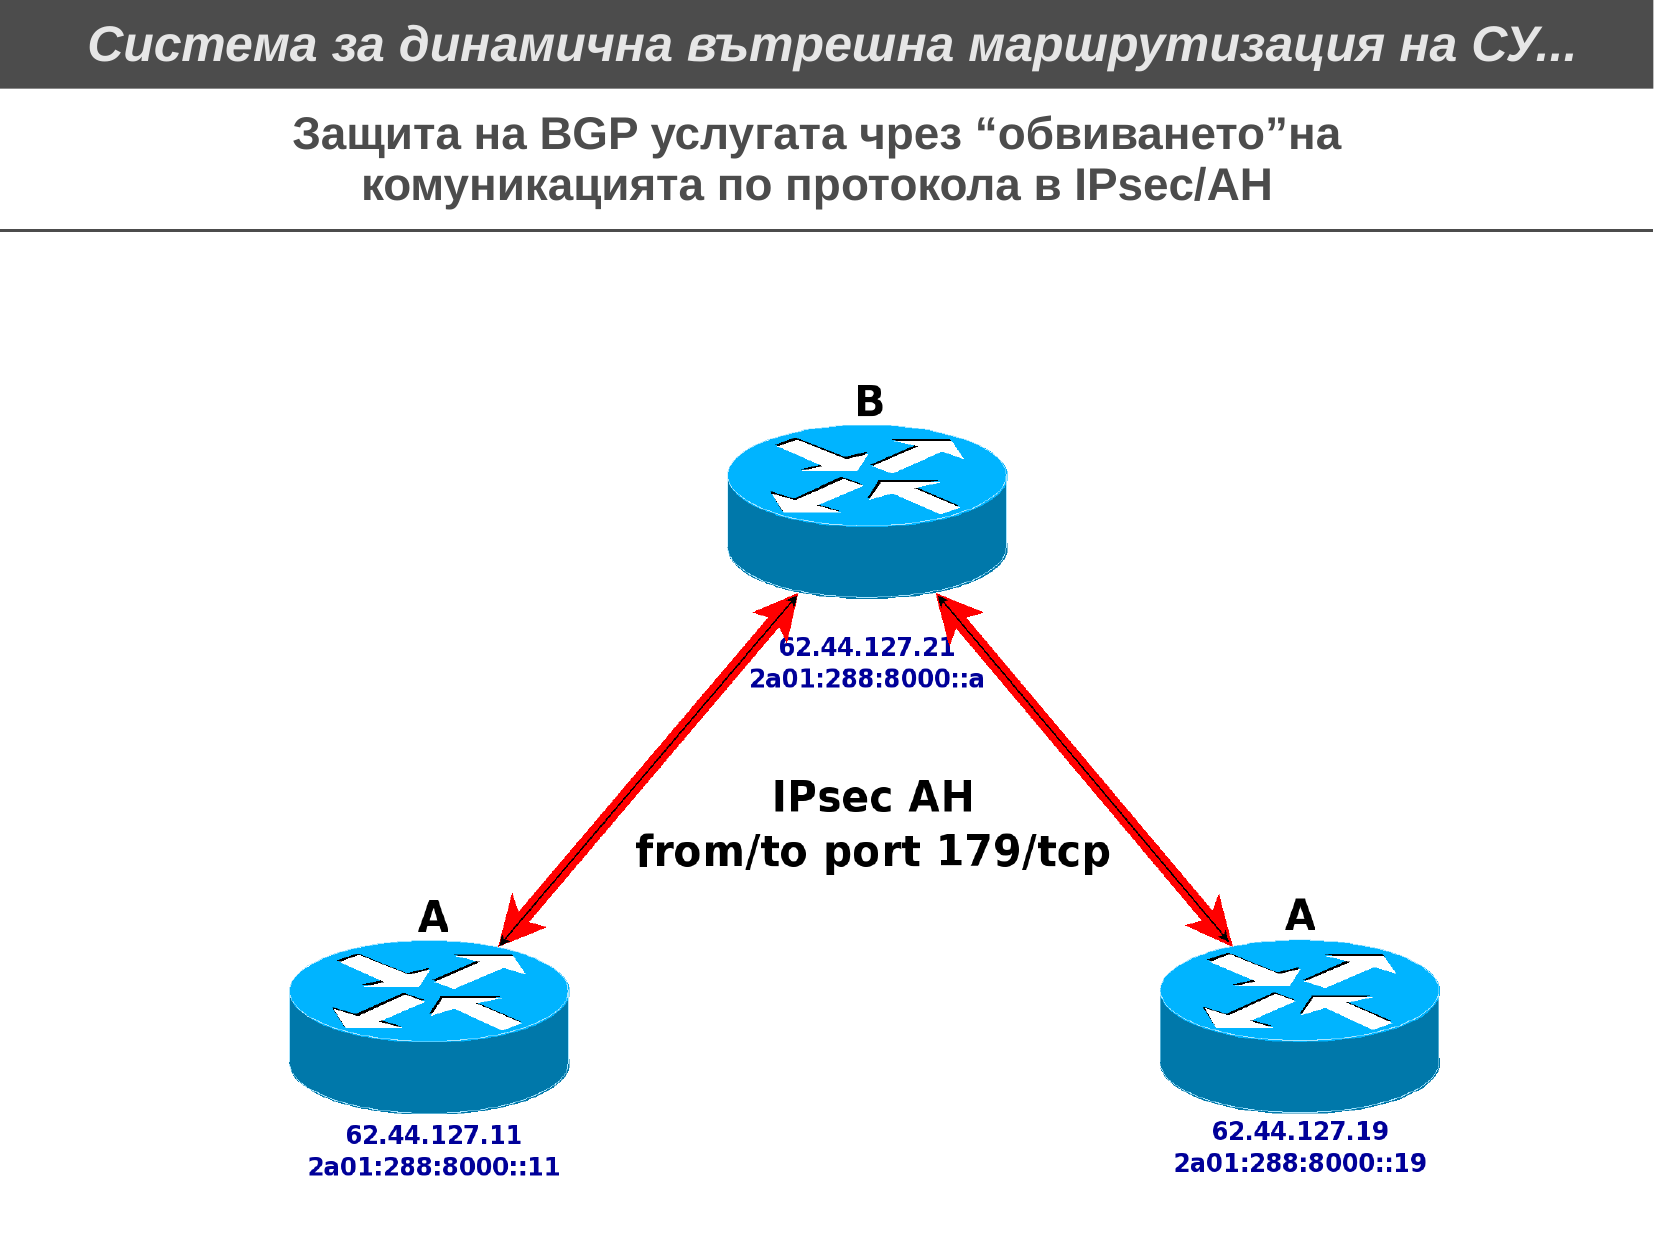

Система за динамична вътрешна маршрутизация на СУ...
Защита на BGP услугата чрез “обвиването”на
комуникацията по протокола в IPsec/AH